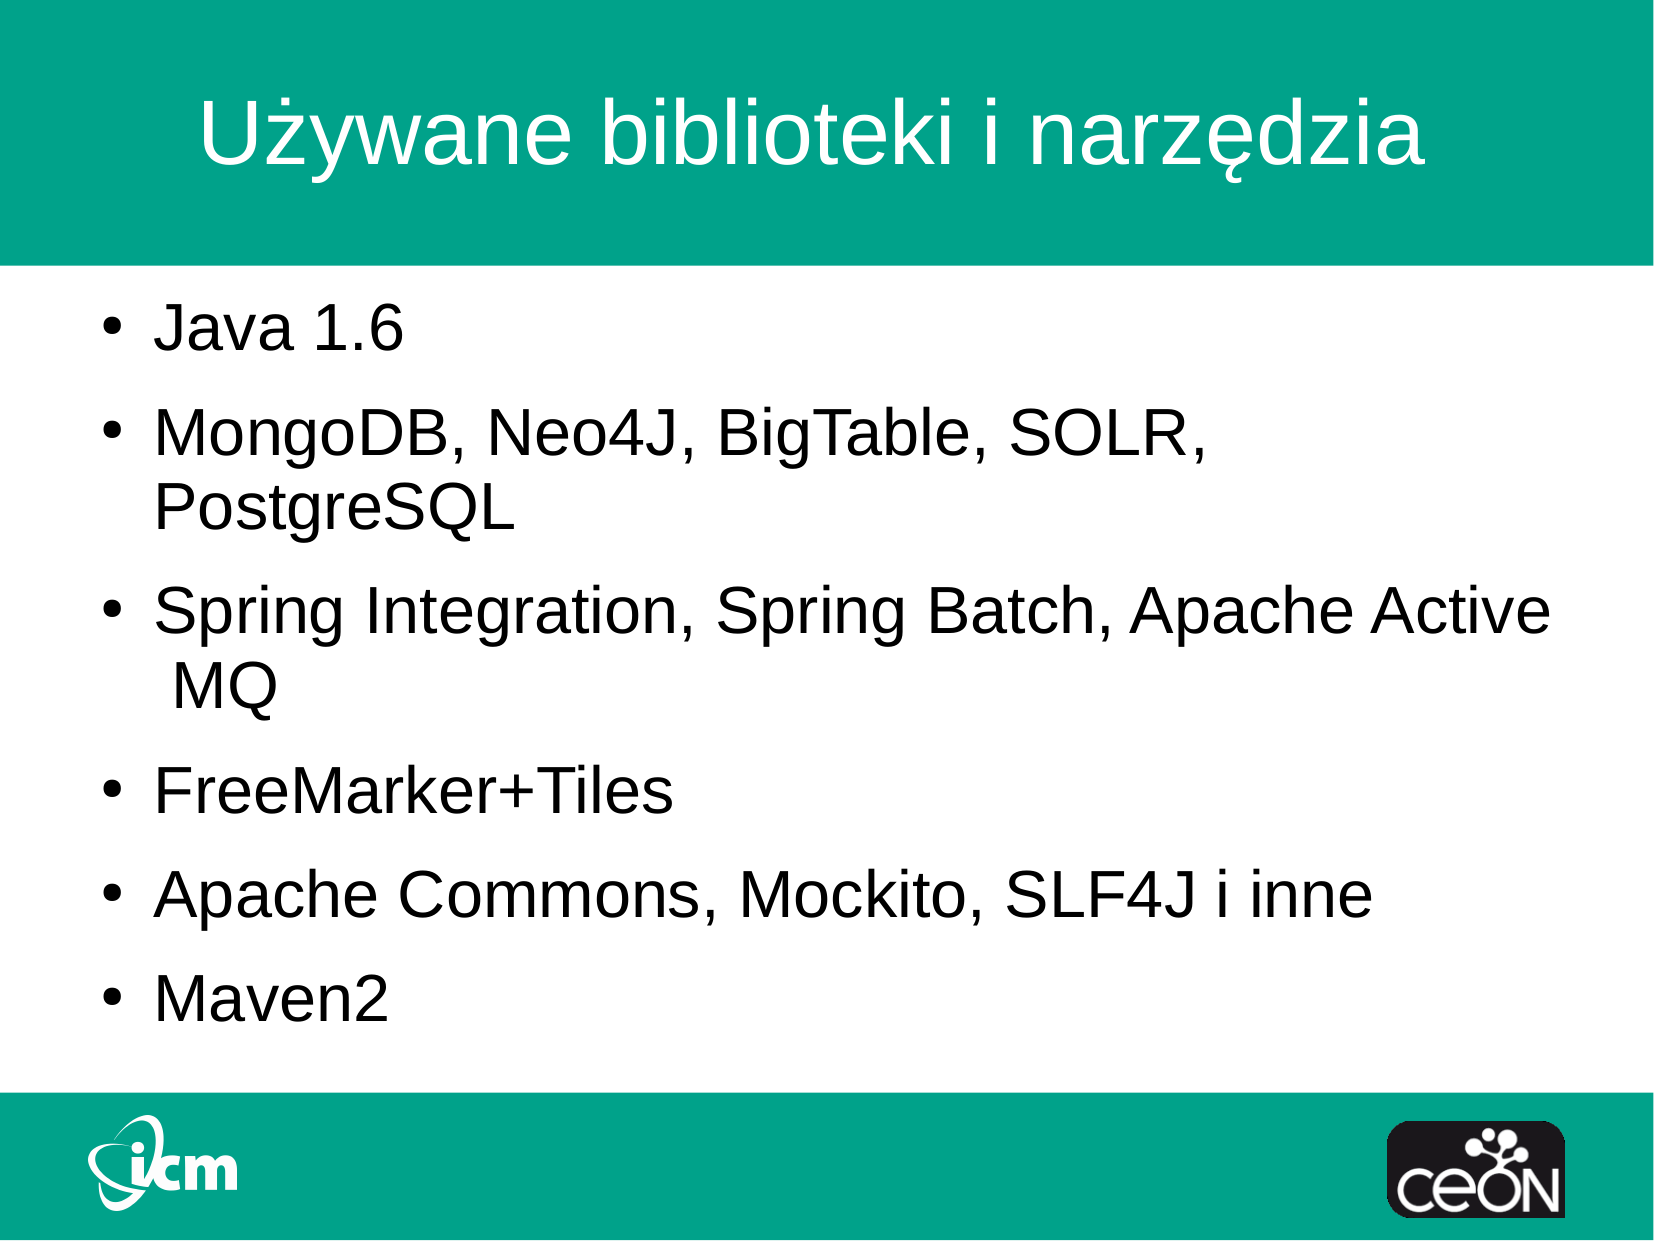

# Używane biblioteki i narzędzia
Java 1.6
MongoDB, Neo4J, BigTable, SOLR, PostgreSQL
Spring Integration, Spring Batch, Apache Active MQ
FreeMarker+Tiles
Apache Commons, Mockito, SLF4J i inne
Maven2